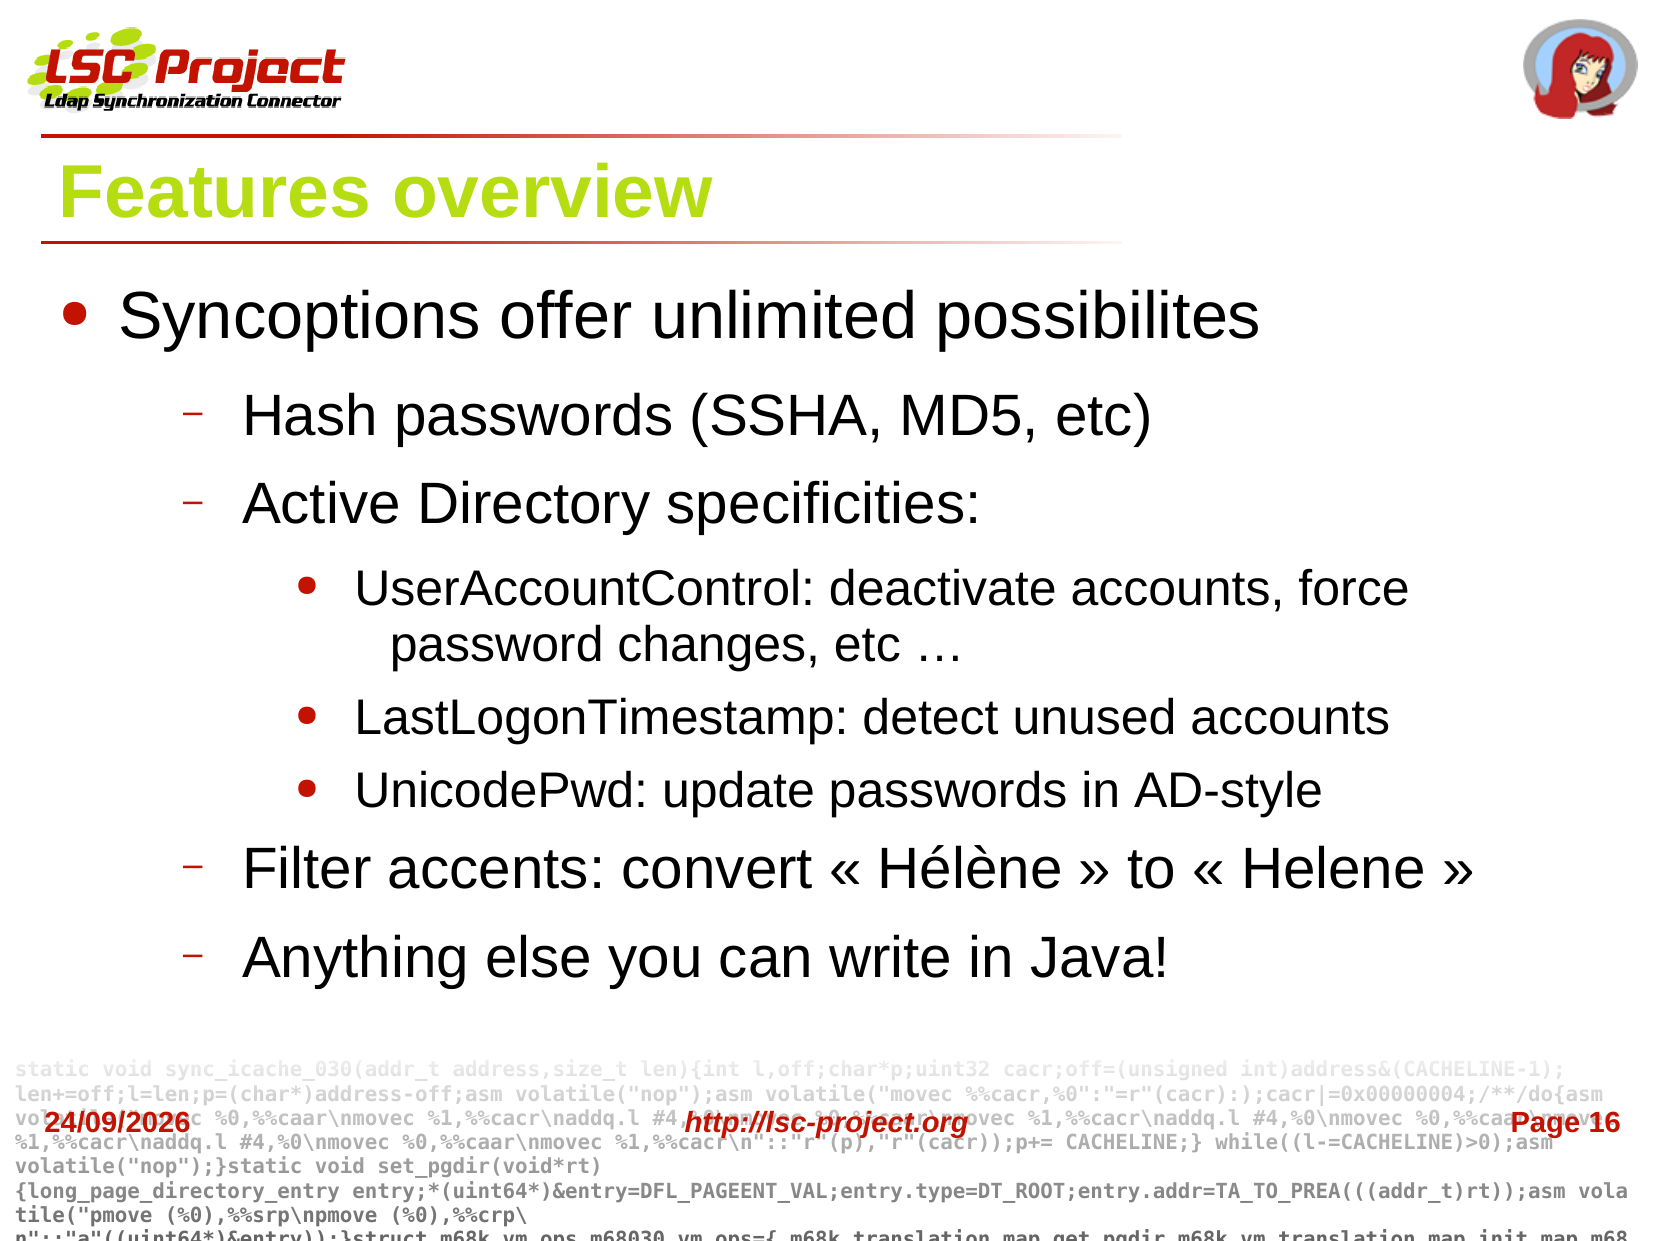

# Features overview
Syncoptions offer unlimited possibilites
Hash passwords (SSHA, MD5, etc)
Active Directory specificities:
UserAccountControl: deactivate accounts, force password changes, etc …
LastLogonTimestamp: detect unused accounts
UnicodePwd: update passwords in AD-style
Filter accents: convert « Hélène » to « Helene »
Anything else you can write in Java!